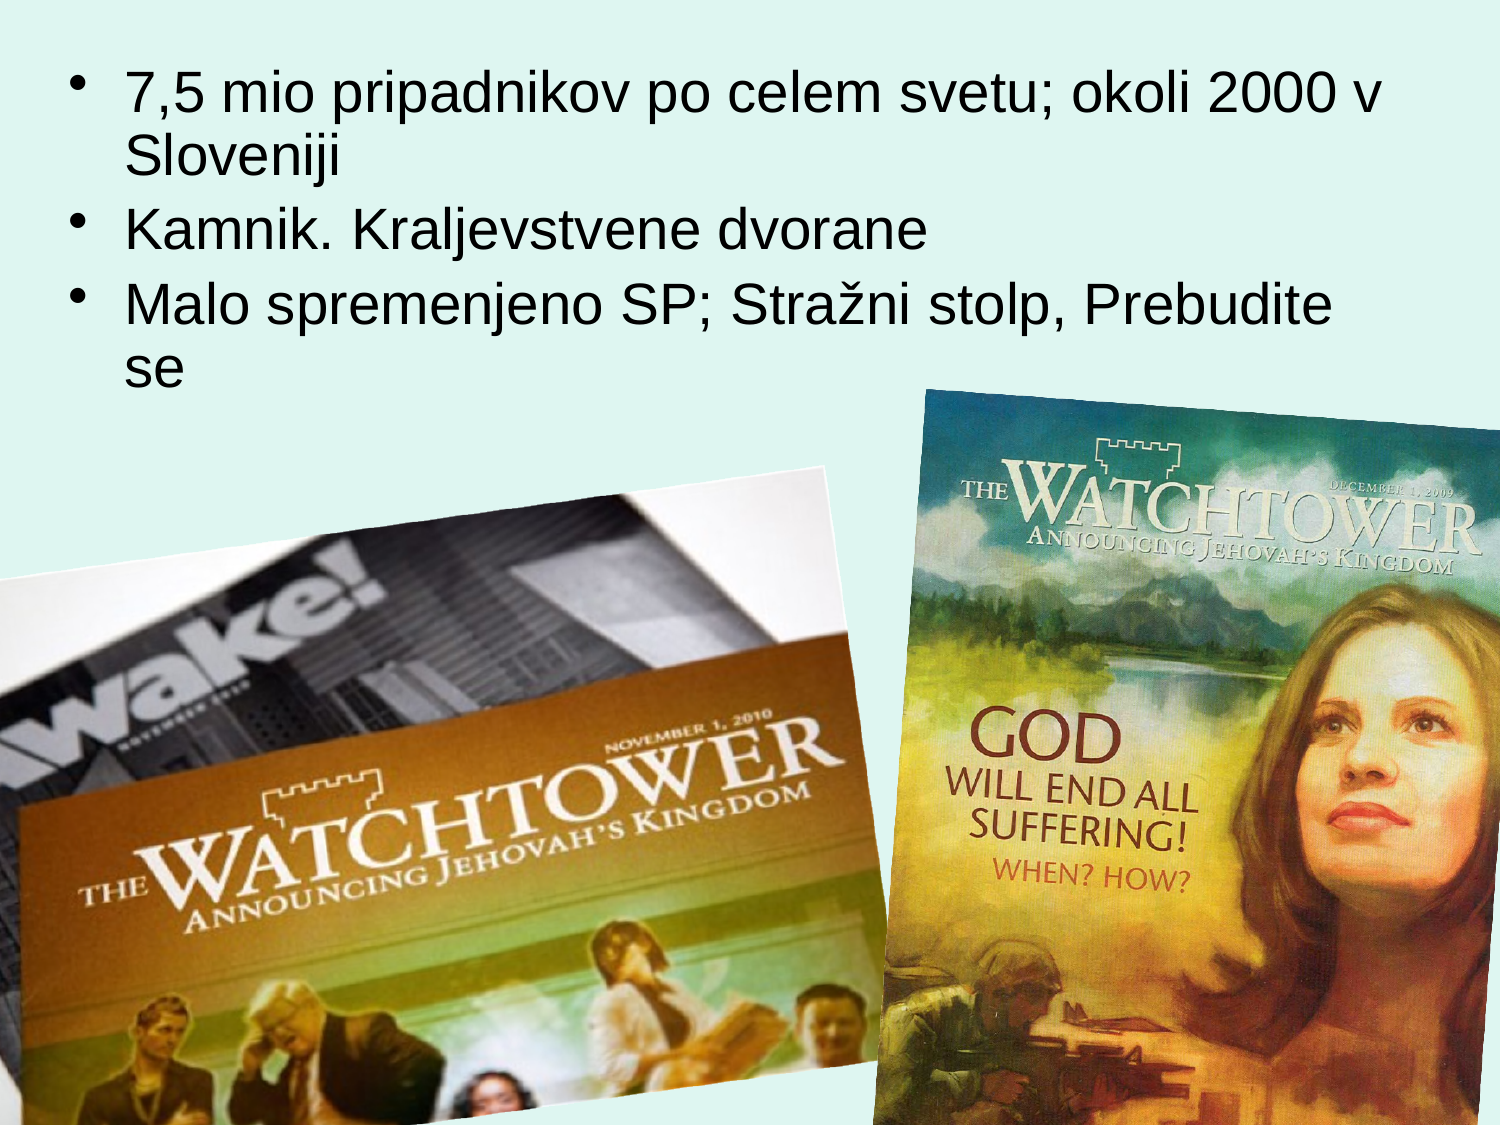

# 7,5 mio pripadnikov po celem svetu; okoli 2000 v Sloveniji
Kamnik. Kraljevstvene dvorane
Malo spremenjeno SP; Stražni stolp, Prebudite se